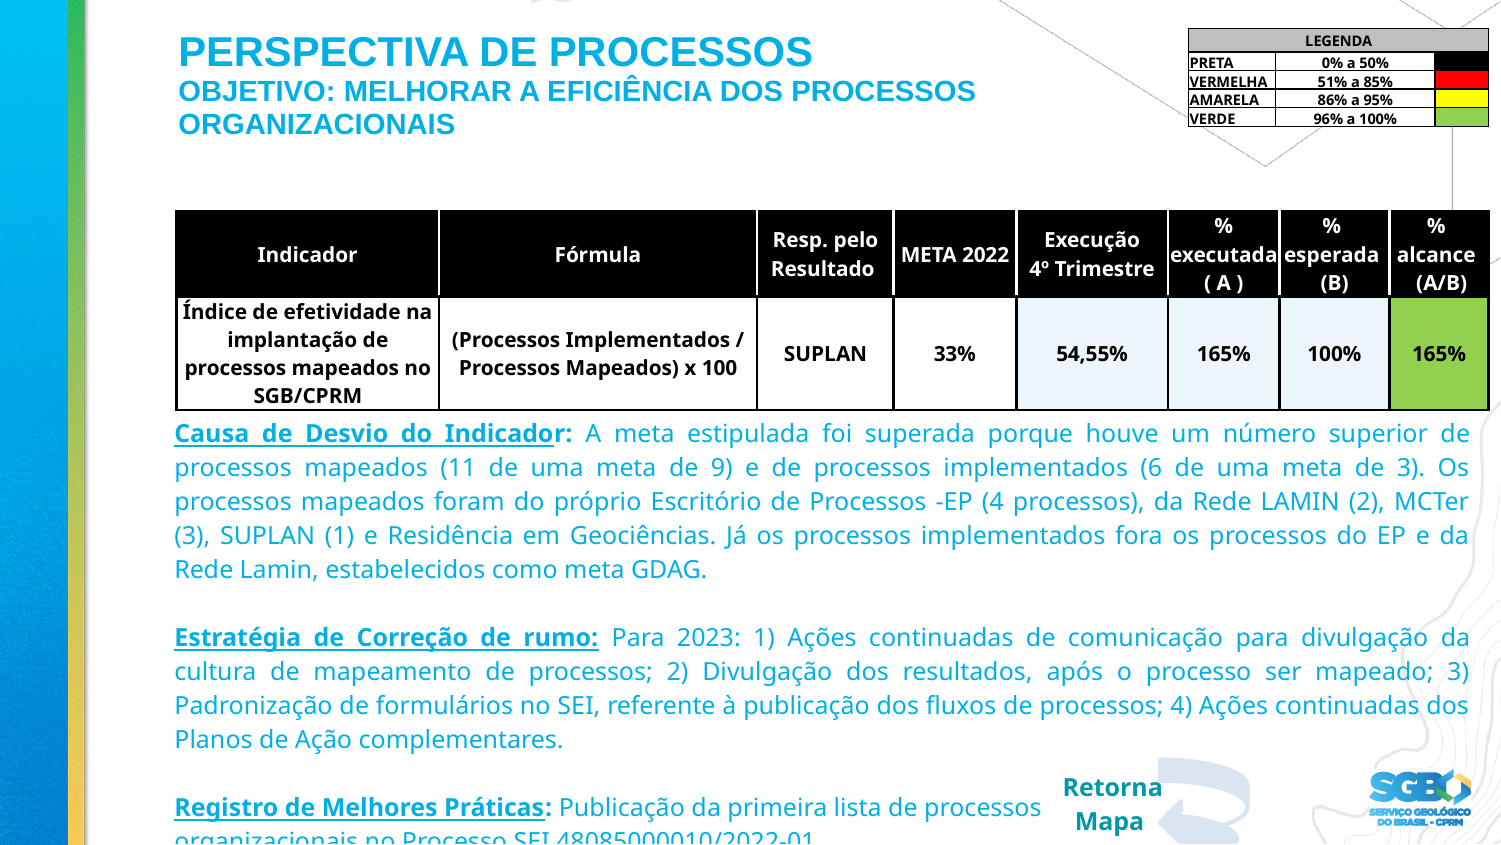

PERSPECTIVA DE VALOR PARA CLIENTES E USUÁRIOS
PERSPECTIVA DE PROCESSOS
OBJETIVO: MELHORAR A EFICIÊNCIA DOS PROCESSOS ORGANIZACIONAIS
| LEGENDA | | |
| --- | --- | --- |
| PRETA | 0% a 50% | |
| VERMELHA | 51% a 85% | |
| AMARELA | 86% a 95% | |
| VERDE | 96% a 100% | |
| Indicador | Fórmula | Resp. pelo Resultado | META 2022 | Execução 4º Trimestre | % executada ( A ) | % esperada (B) | % alcance (A/B) |
| --- | --- | --- | --- | --- | --- | --- | --- |
| Índice de efetividade na implantação de processos mapeados no SGB/CPRM | (Processos Implementados / Processos Mapeados) x 100 | SUPLAN | 33% | 54,55% | 165% | 100% | 165% |
Causa de Desvio do Indicador: A meta estipulada foi superada porque houve um número superior de processos mapeados (11 de uma meta de 9) e de processos implementados (6 de uma meta de 3). Os processos mapeados foram do próprio Escritório de Processos -EP (4 processos), da Rede LAMIN (2), MCTer (3), SUPLAN (1) e Residência em Geociências. Já os processos implementados fora os processos do EP e da Rede Lamin, estabelecidos como meta GDAG.
Estratégia de Correção de rumo: Para 2023: 1) Ações continuadas de comunicação para divulgação da cultura de mapeamento de processos; 2) Divulgação dos resultados, após o processo ser mapeado; 3) Padronização de formulários no SEI, referente à publicação dos fluxos de processos; 4) Ações continuadas dos Planos de Ação complementares.
Registro de Melhores Práticas: Publicação da primeira lista de processos
organizacionais no Processo SEI 48085000010/2022-01.
Retorna Mapa